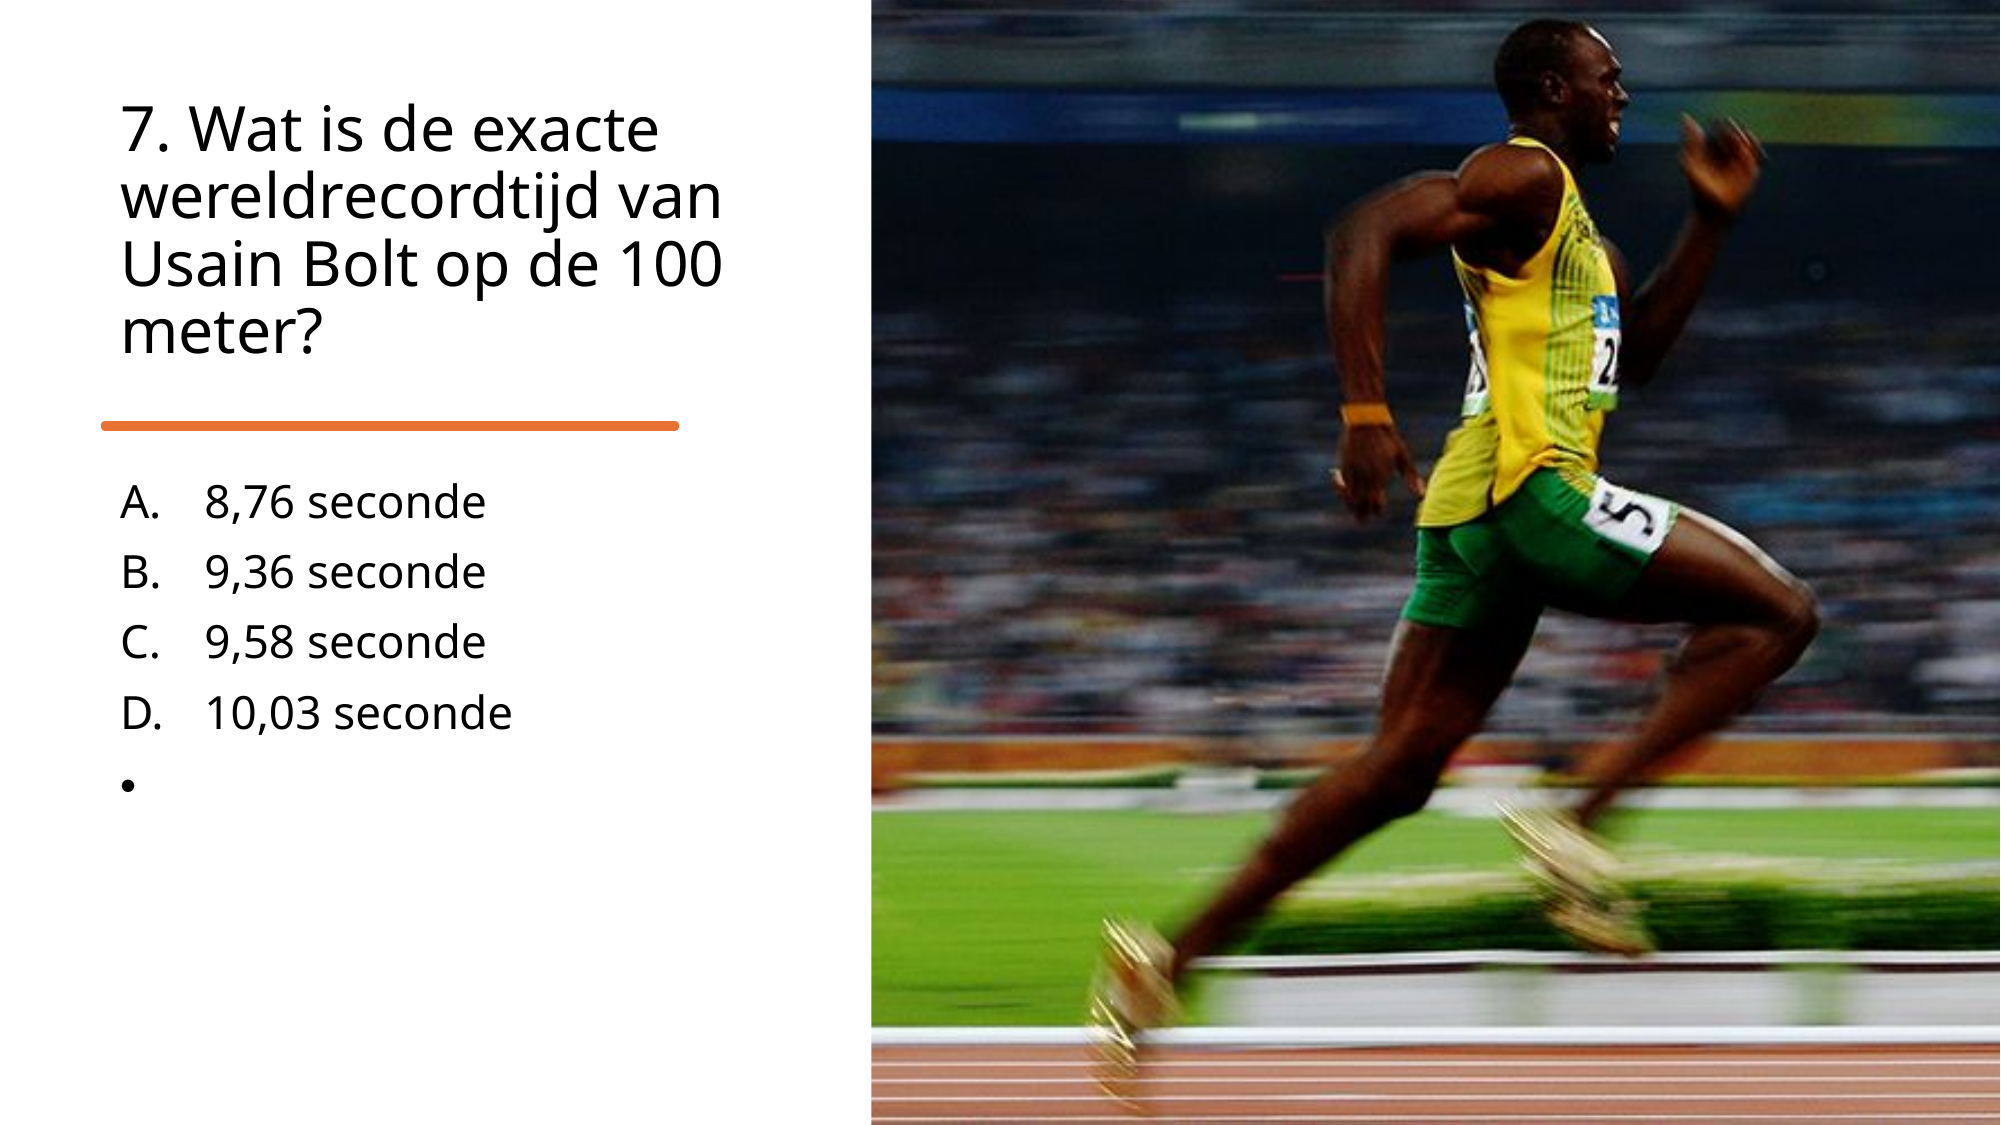

# 7. Wat is de exacte wereldrecordtijd van Usain Bolt op de 100 meter?
8,76 seconde
9,36 seconde
9,58 seconde
10,03 seconde